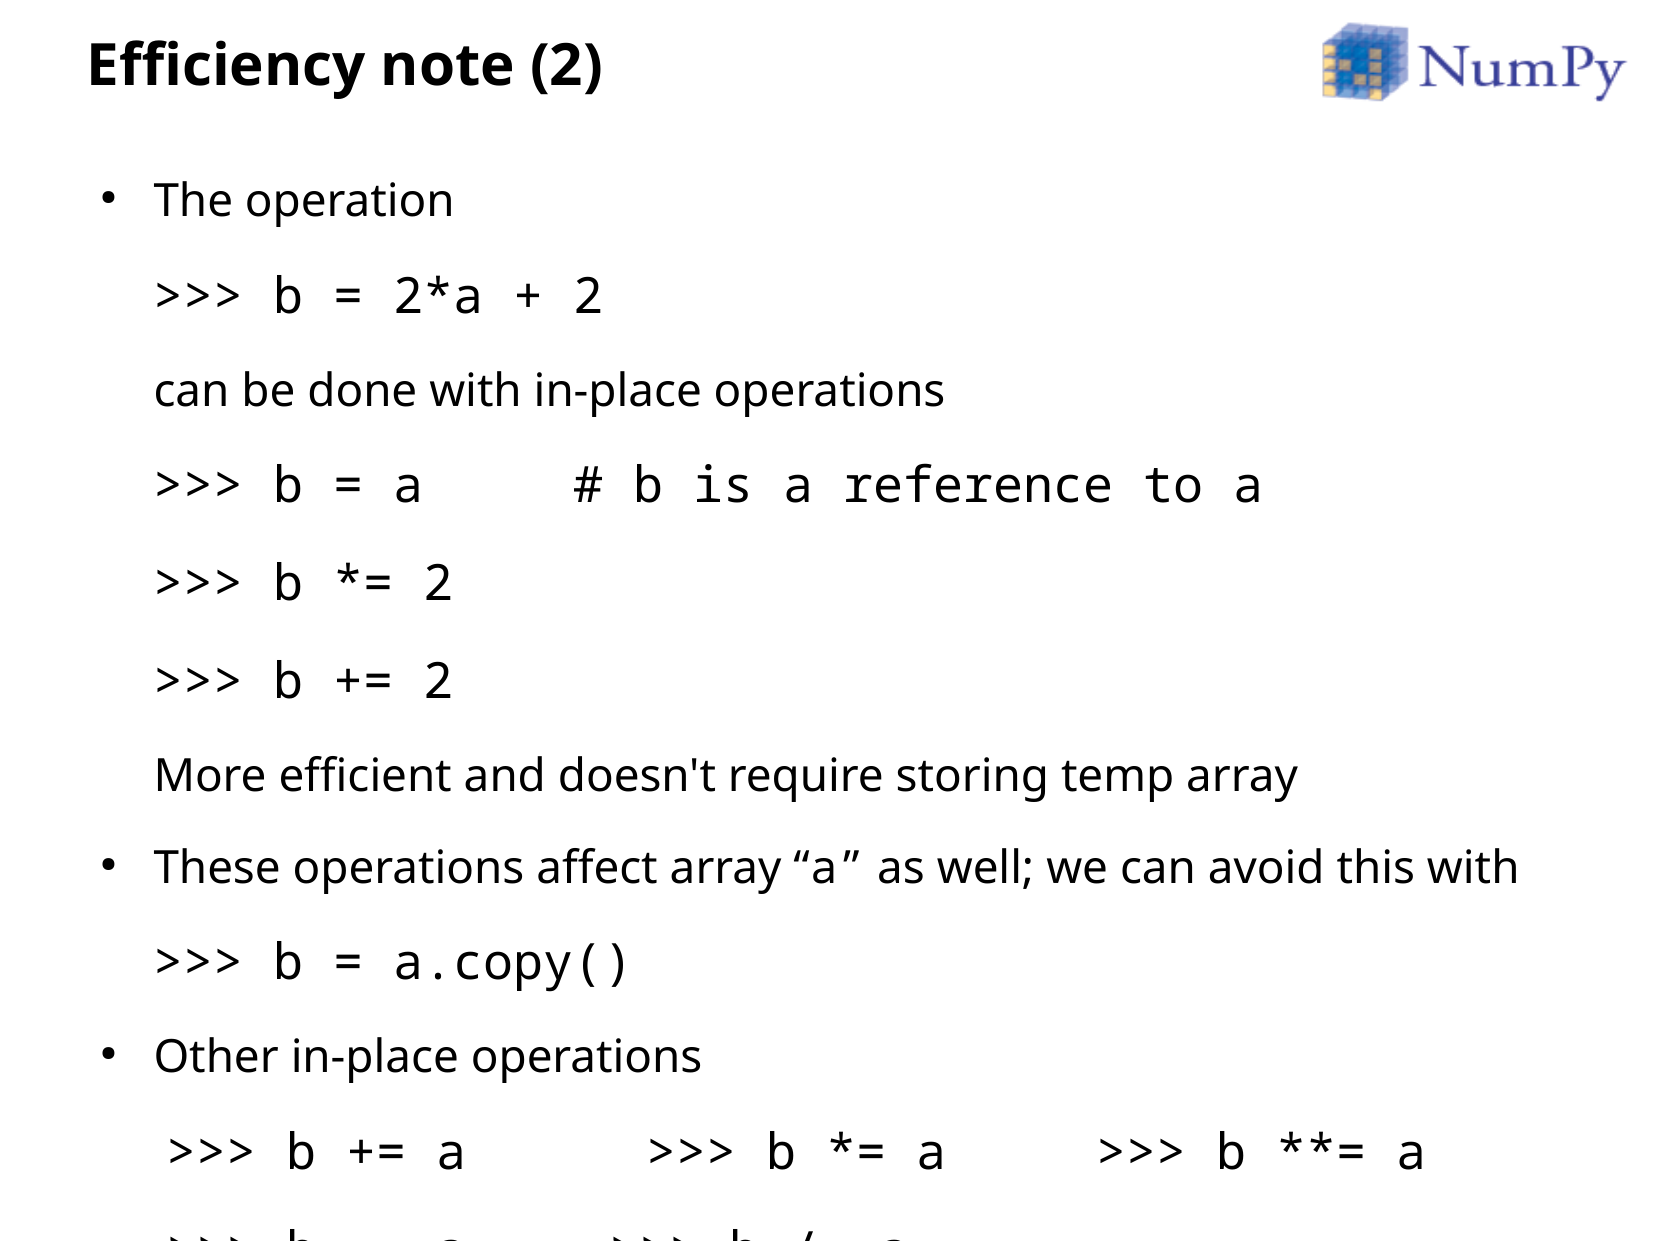

# Efficiency note (2)
The operation
>>> b = 2*a + 2
can be done with in-place operations
>>> b = a # b is a reference to a
>>> b *= 2
>>> b += 2
More efficient and doesn't require storing temp array
These operations affect array “a” as well; we can avoid this with
>>> b = a.copy()
Other in-place operations
 >>> b += a >>> b *= a >>> b **= a
 >>> b -= a >>> b /= a